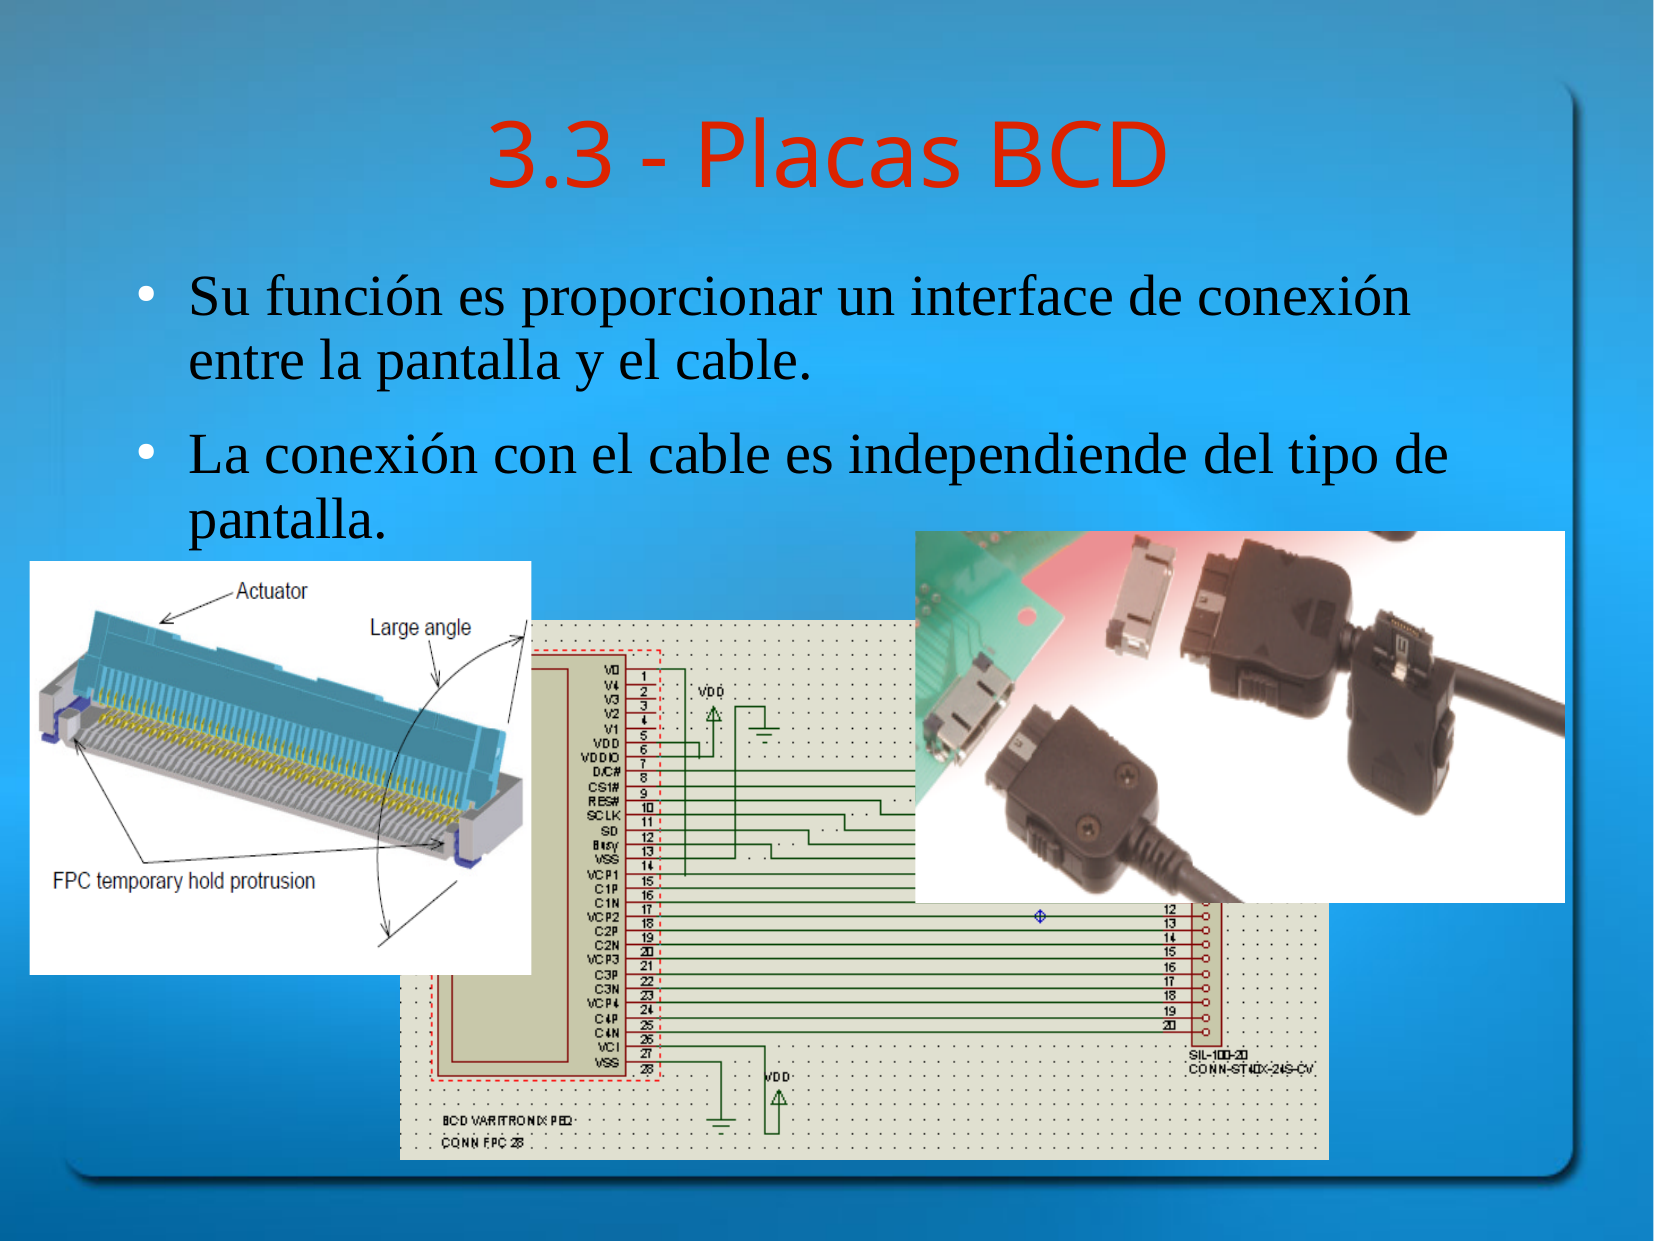

# 3.3 - Placas BCD
Su función es proporcionar un interface de conexión entre la pantalla y el cable.
La conexión con el cable es independiende del tipo de pantalla.